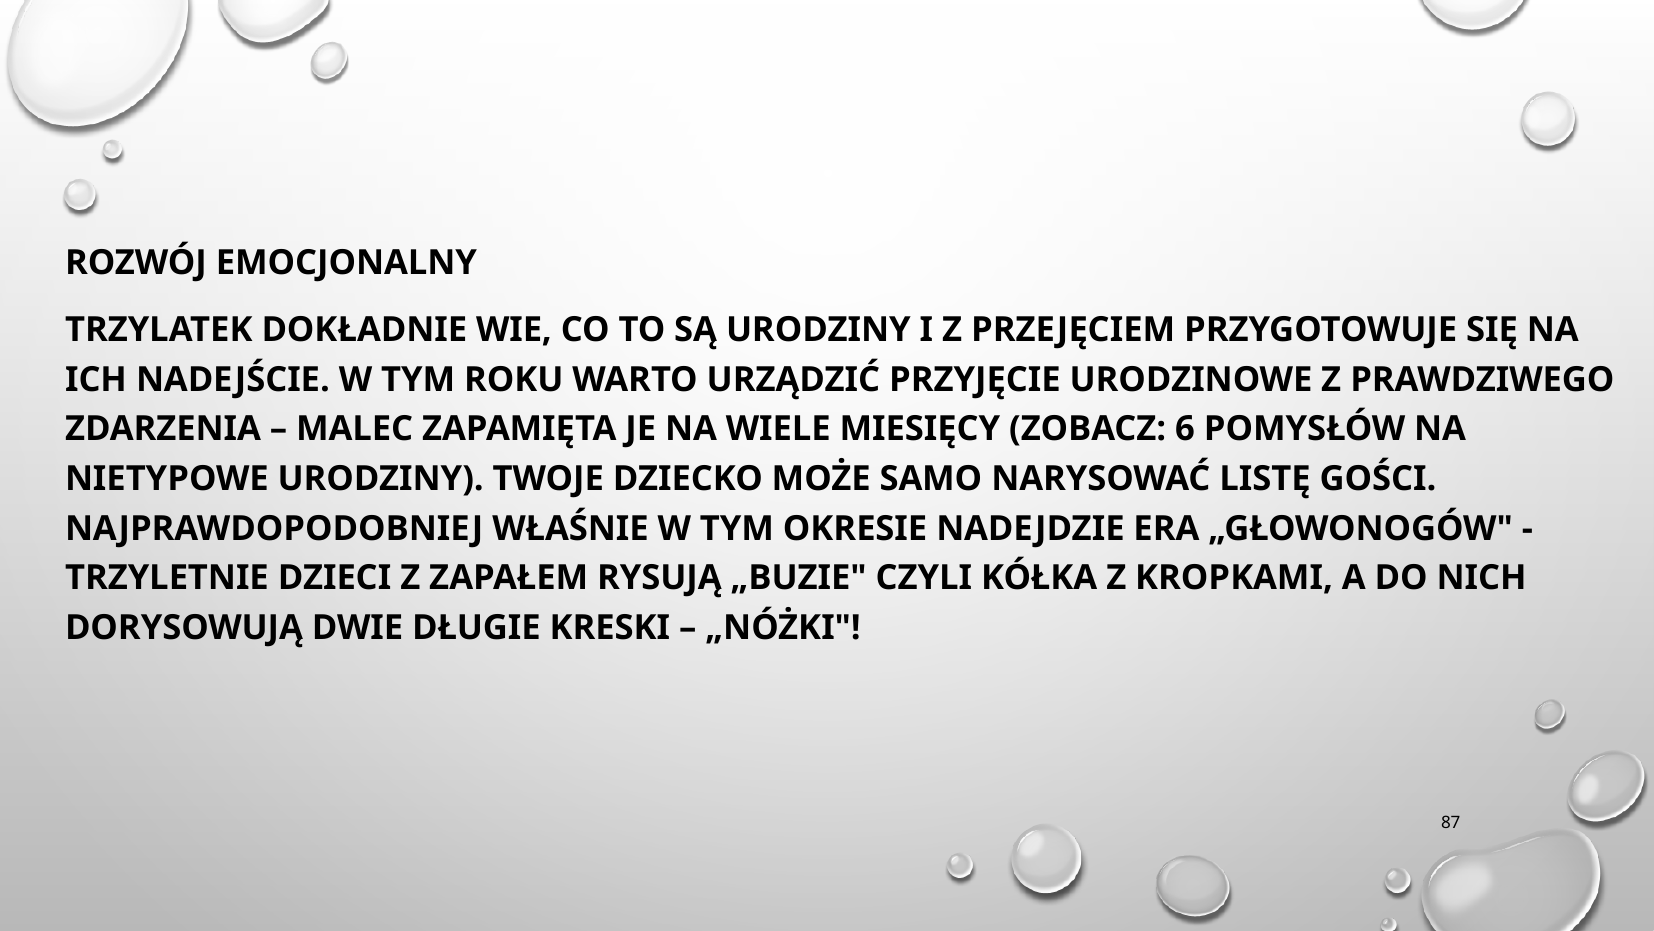

# Rozwój emocjonalny
Trzylatek dokładnie wie, co to są urodziny i z przejęciem przygotowuje się na ich nadejście. W tym roku warto urządzić przyjęcie urodzinowe z prawdziwego zdarzenia – malec zapamięta je na wiele miesięcy (zobacz: 6 pomysłów na nietypowe urodziny). Twoje dziecko może samo narysować listę gości. Najprawdopodobniej właśnie w tym okresie nadejdzie era „głowonogów" - trzyletnie dzieci z zapałem rysują „buzie" czyli kółka z kropkami, a do nich dorysowują dwie długie kreski – „nóżki"!